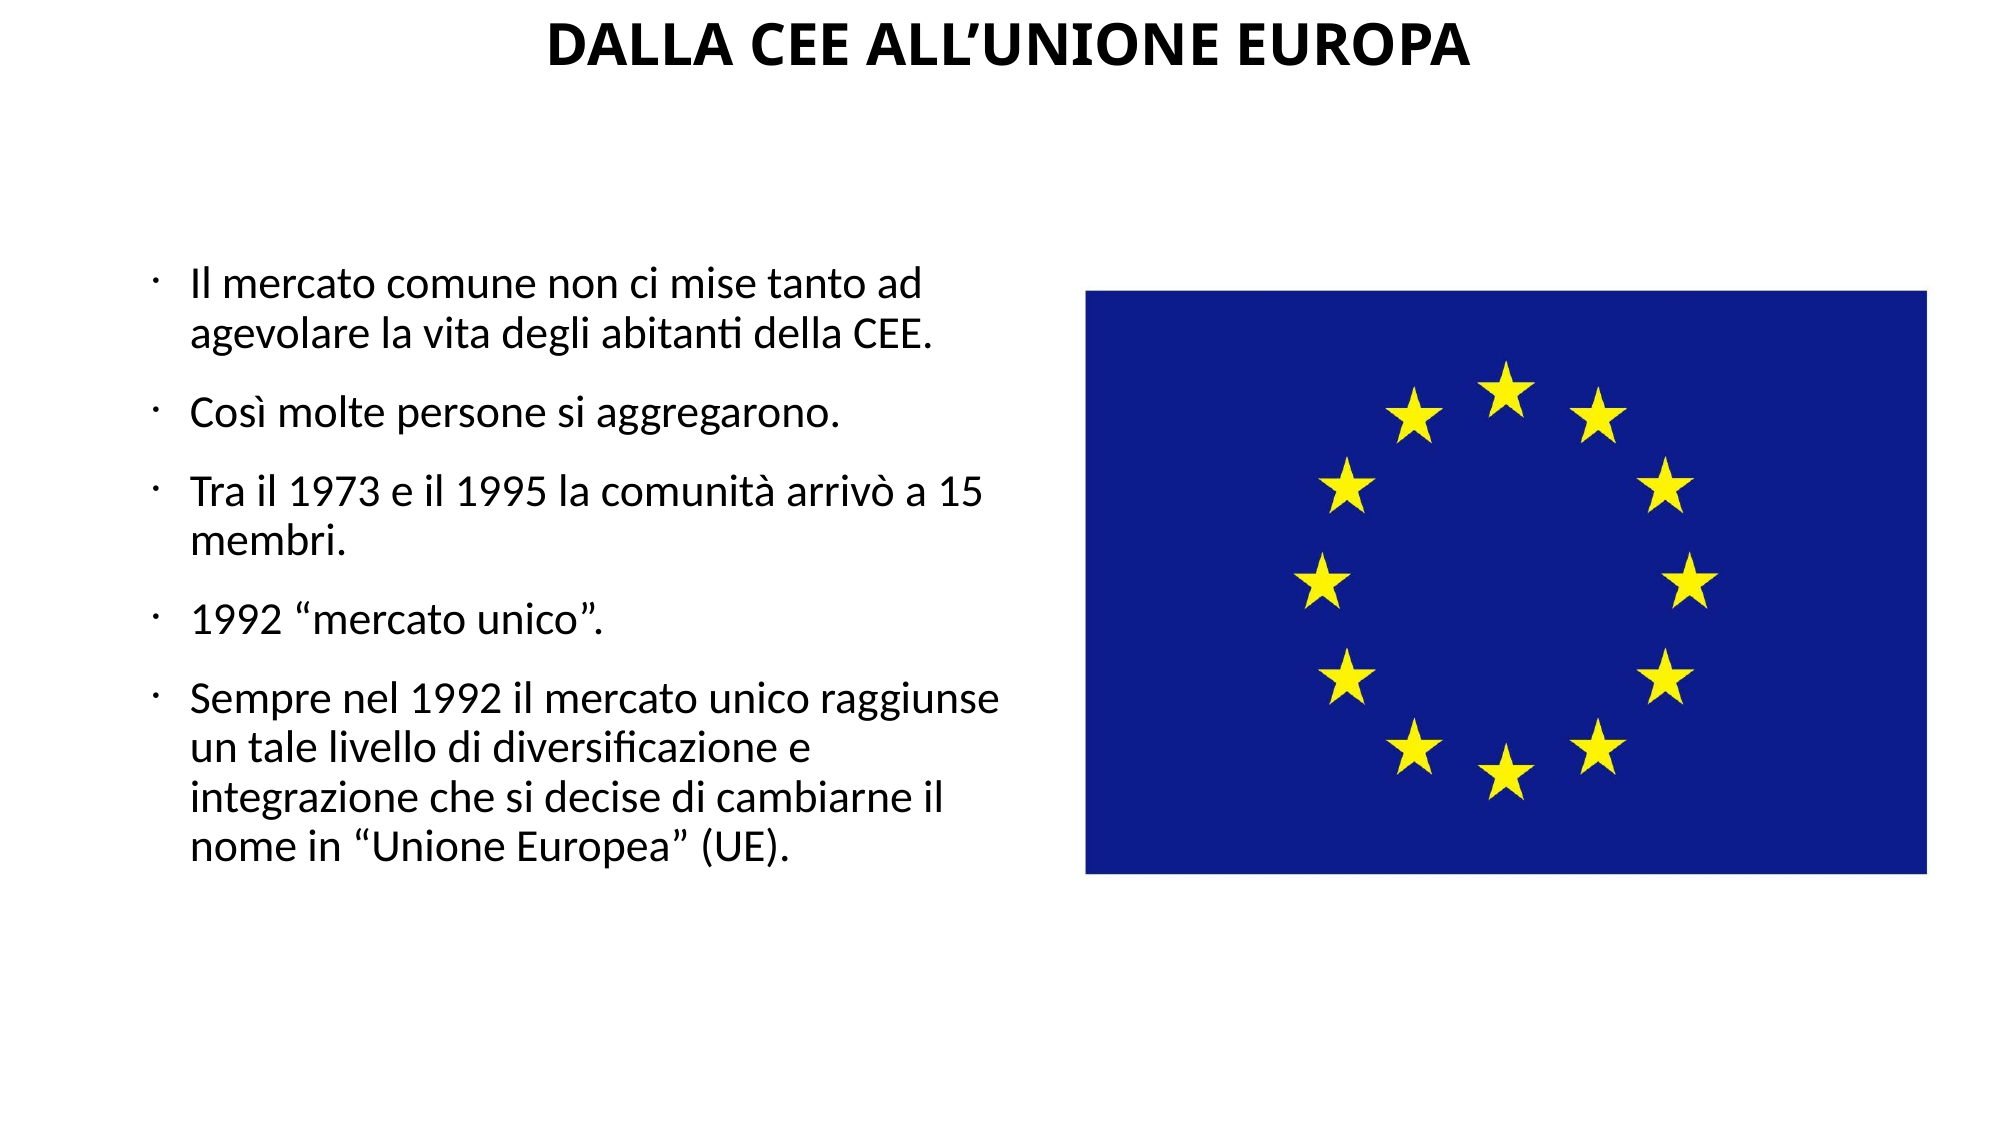

# DALLA CEE ALL’UNIONE EUROPA
Il mercato comune non ci mise tanto ad agevolare la vita degli abitanti della CEE.
Così molte persone si aggregarono.
Tra il 1973 e il 1995 la comunità arrivò a 15 membri.
1992 “mercato unico”.
Sempre nel 1992 il mercato unico raggiunse un tale livello di diversificazione e integrazione che si decise di cambiarne il nome in “Unione Europea” (UE).